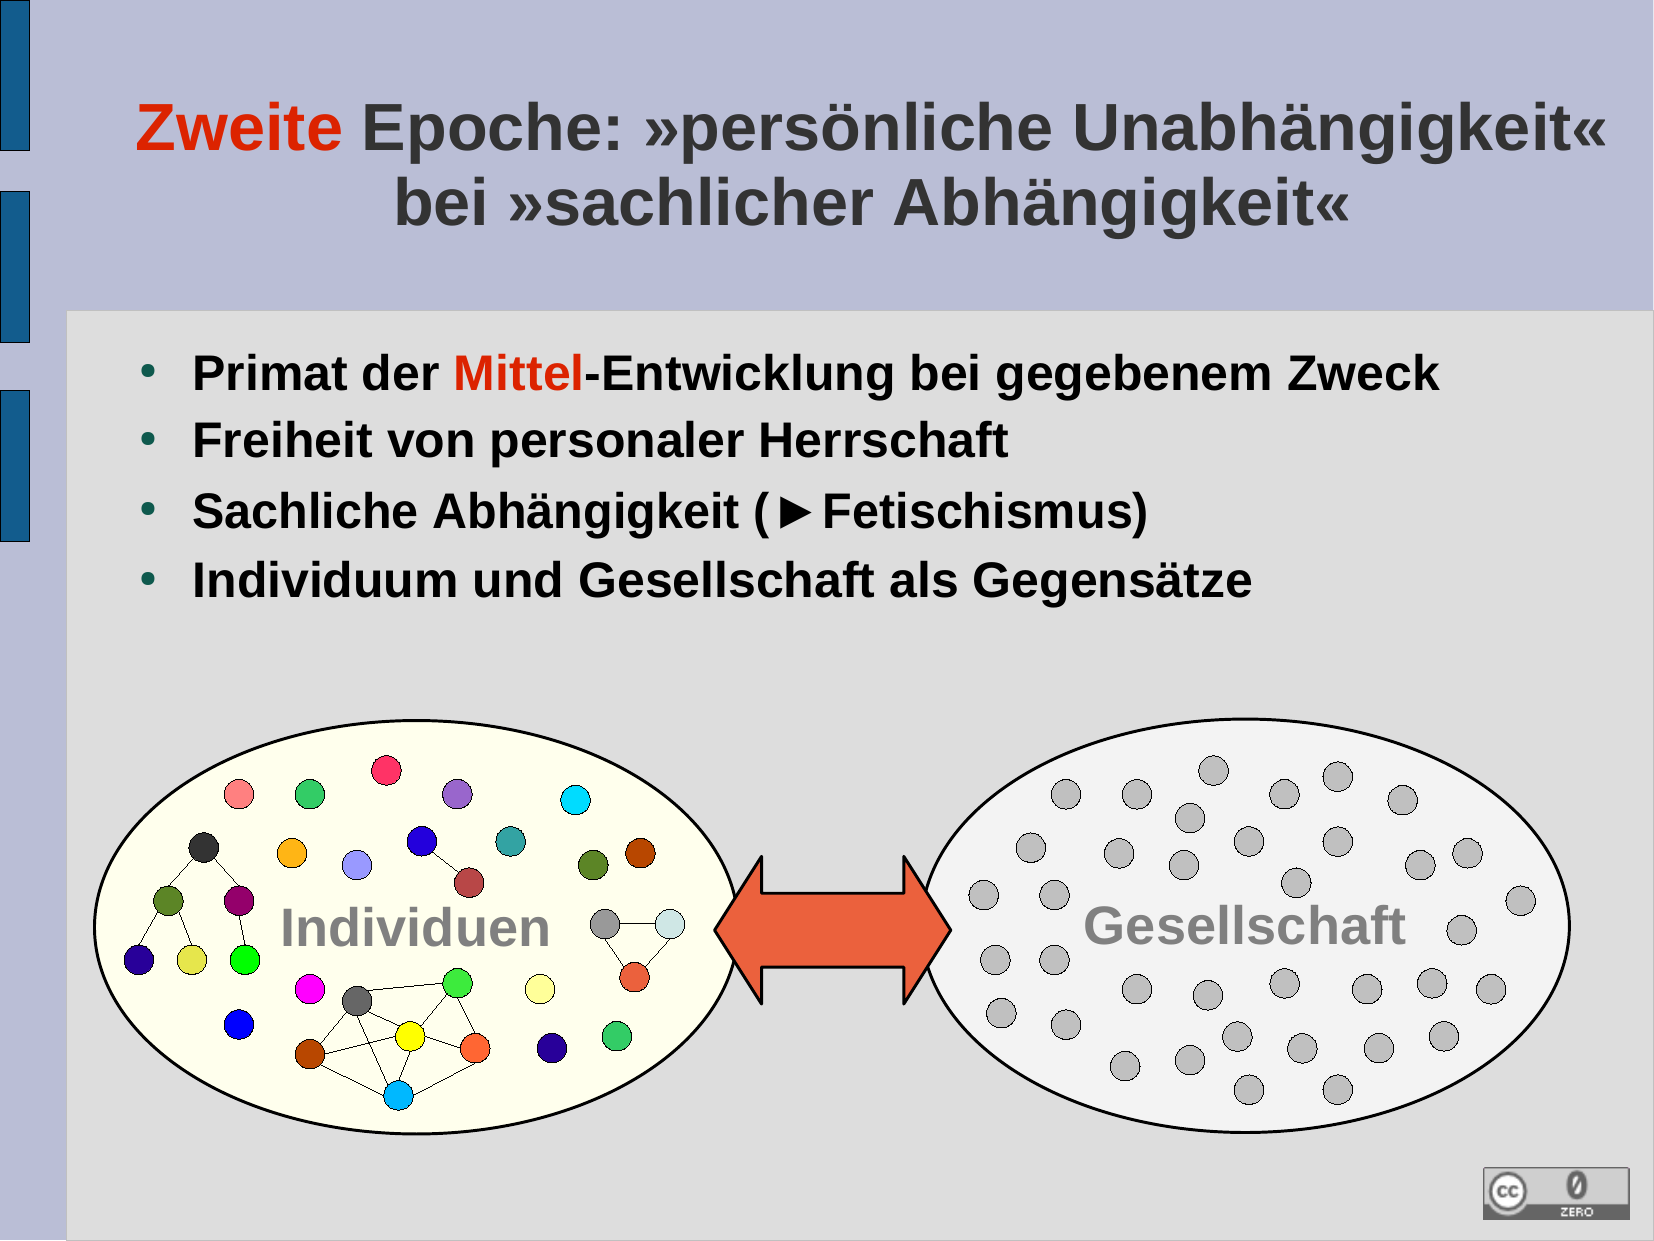

# Zweite Epoche: »persönliche Unabhängigkeit« bei »sachlicher Abhängigkeit«
Primat der Mittel-Entwicklung bei gegebenem Zweck
Freiheit von personaler Herrschaft
Sachliche Abhängigkeit (►Fetischismus)
Individuum und Gesellschaft als Gegensätze
Gesellschaft
Individuen